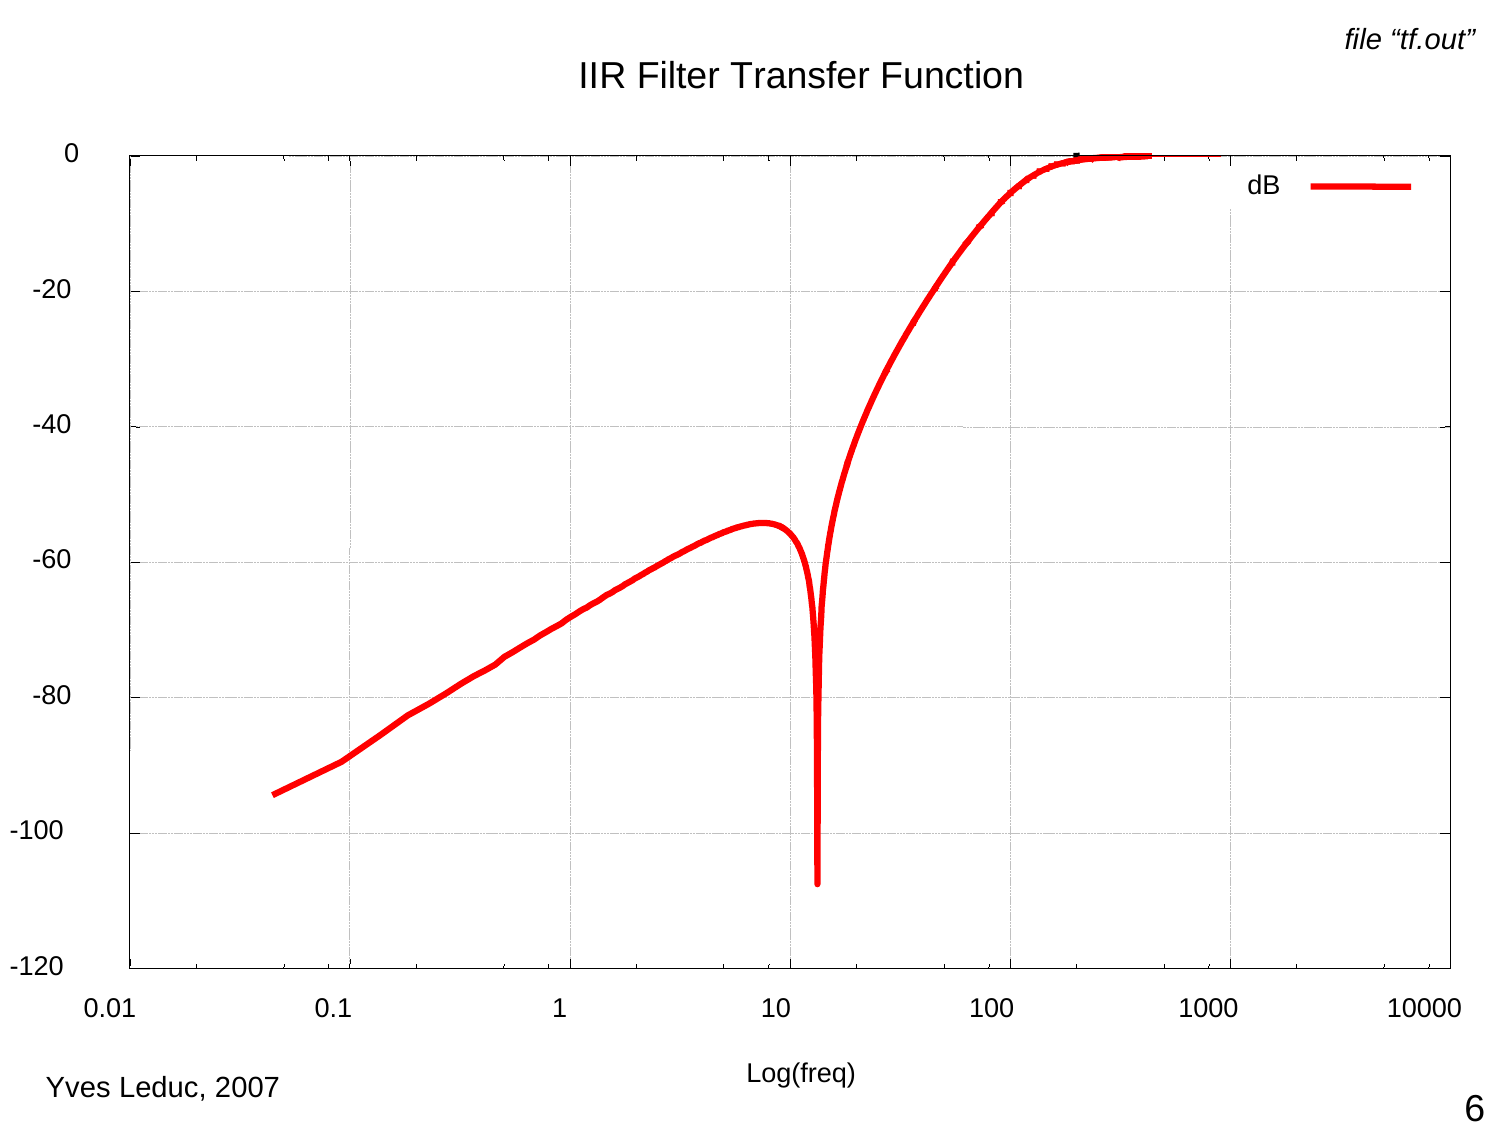

file “tf.out”
IIR Filter Transfer Function
 0
dB
-20
-40
-60
-80
-100
-120
 0.01
 0.1
 1
 10
 100
 1000
 10000
Log(freq)
6